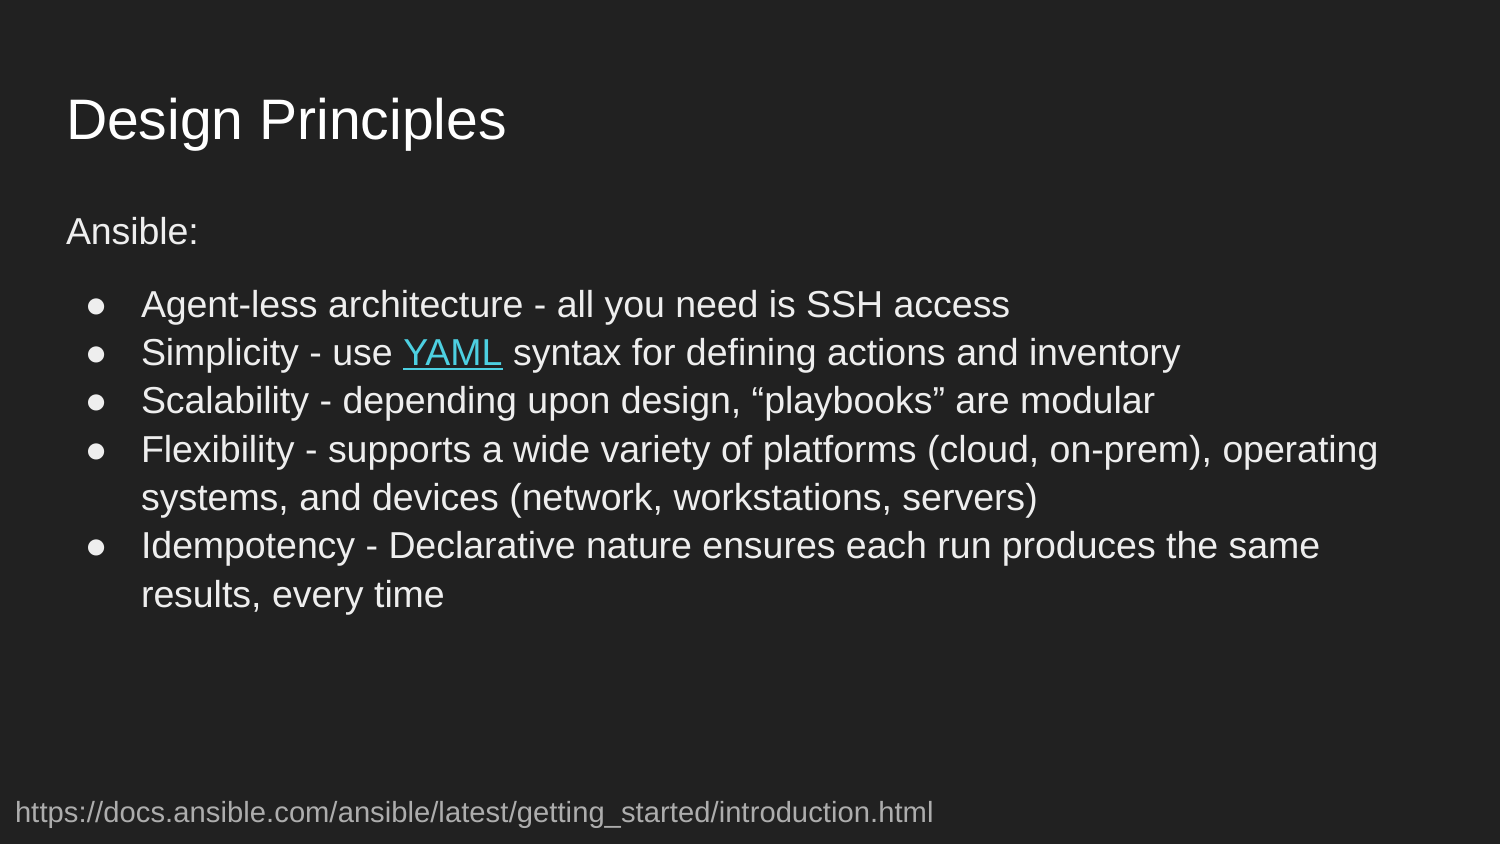

# Design Principles
Ansible:
Agent-less architecture - all you need is SSH access
Simplicity - use YAML syntax for defining actions and inventory
Scalability - depending upon design, “playbooks” are modular
Flexibility - supports a wide variety of platforms (cloud, on-prem), operating systems, and devices (network, workstations, servers)
Idempotency - Declarative nature ensures each run produces the same results, every time
https://docs.ansible.com/ansible/latest/getting_started/introduction.html